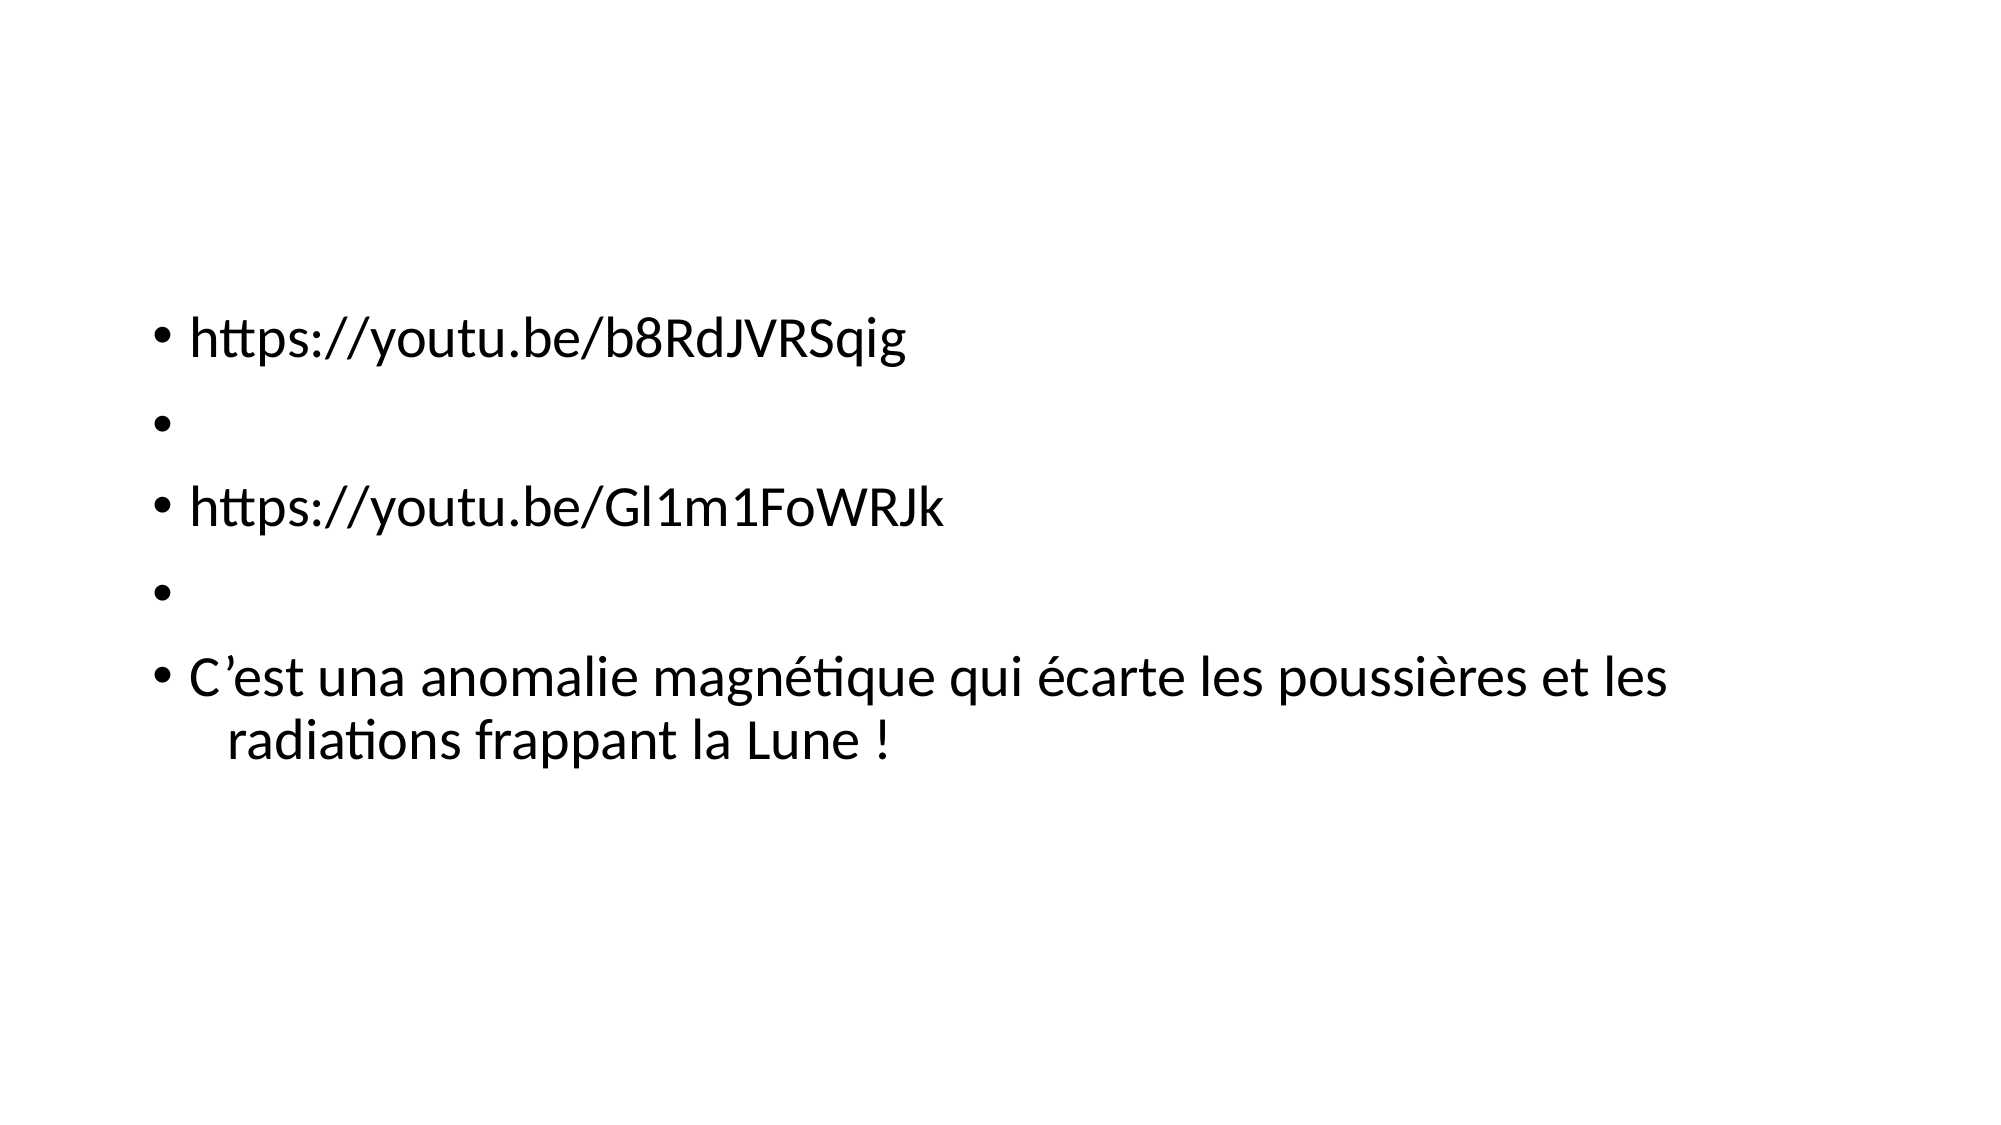

#
https://youtu.be/b8RdJVRSqig
https://youtu.be/Gl1m1FoWRJk
C’est una anomalie magnétique qui écarte les poussières et les radiations frappant la Lune !